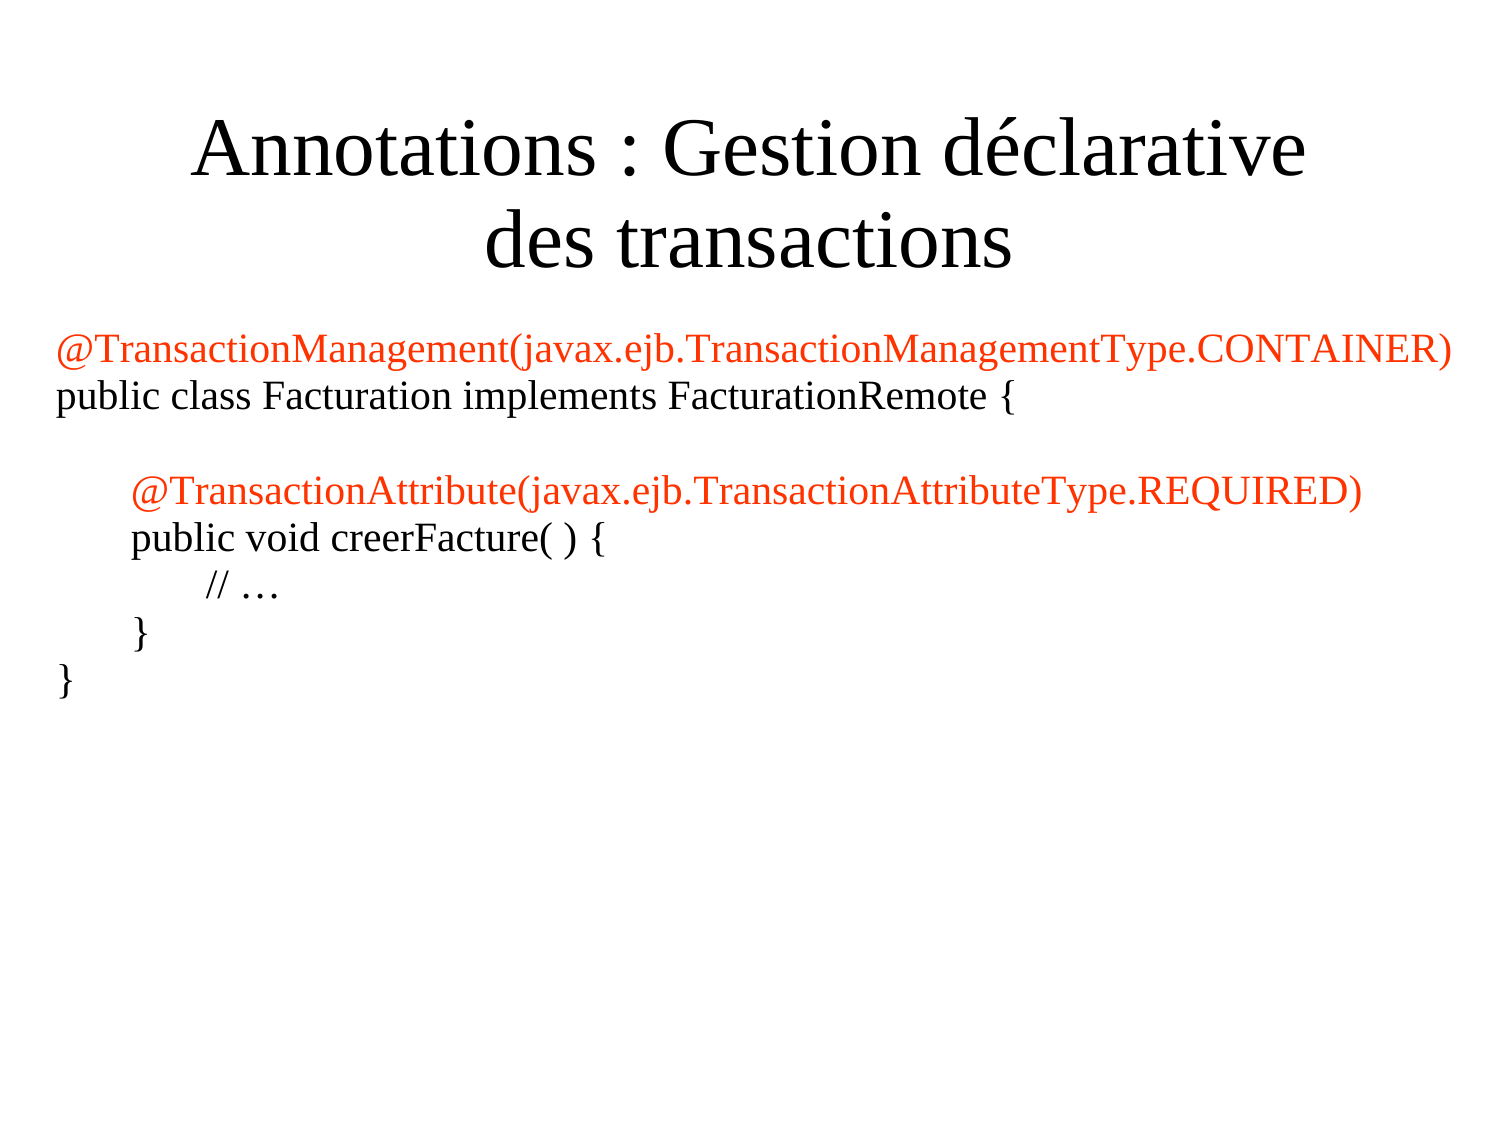

# Annotations : Gestion déclarative des transactions
@TransactionManagement(javax.ejb.TransactionManagementType.CONTAINER)
public class Facturation implements FacturationRemote {
@TransactionAttribute(javax.ejb.TransactionAttributeType.REQUIRED)
public void creerFacture( ) {
// …
}
}